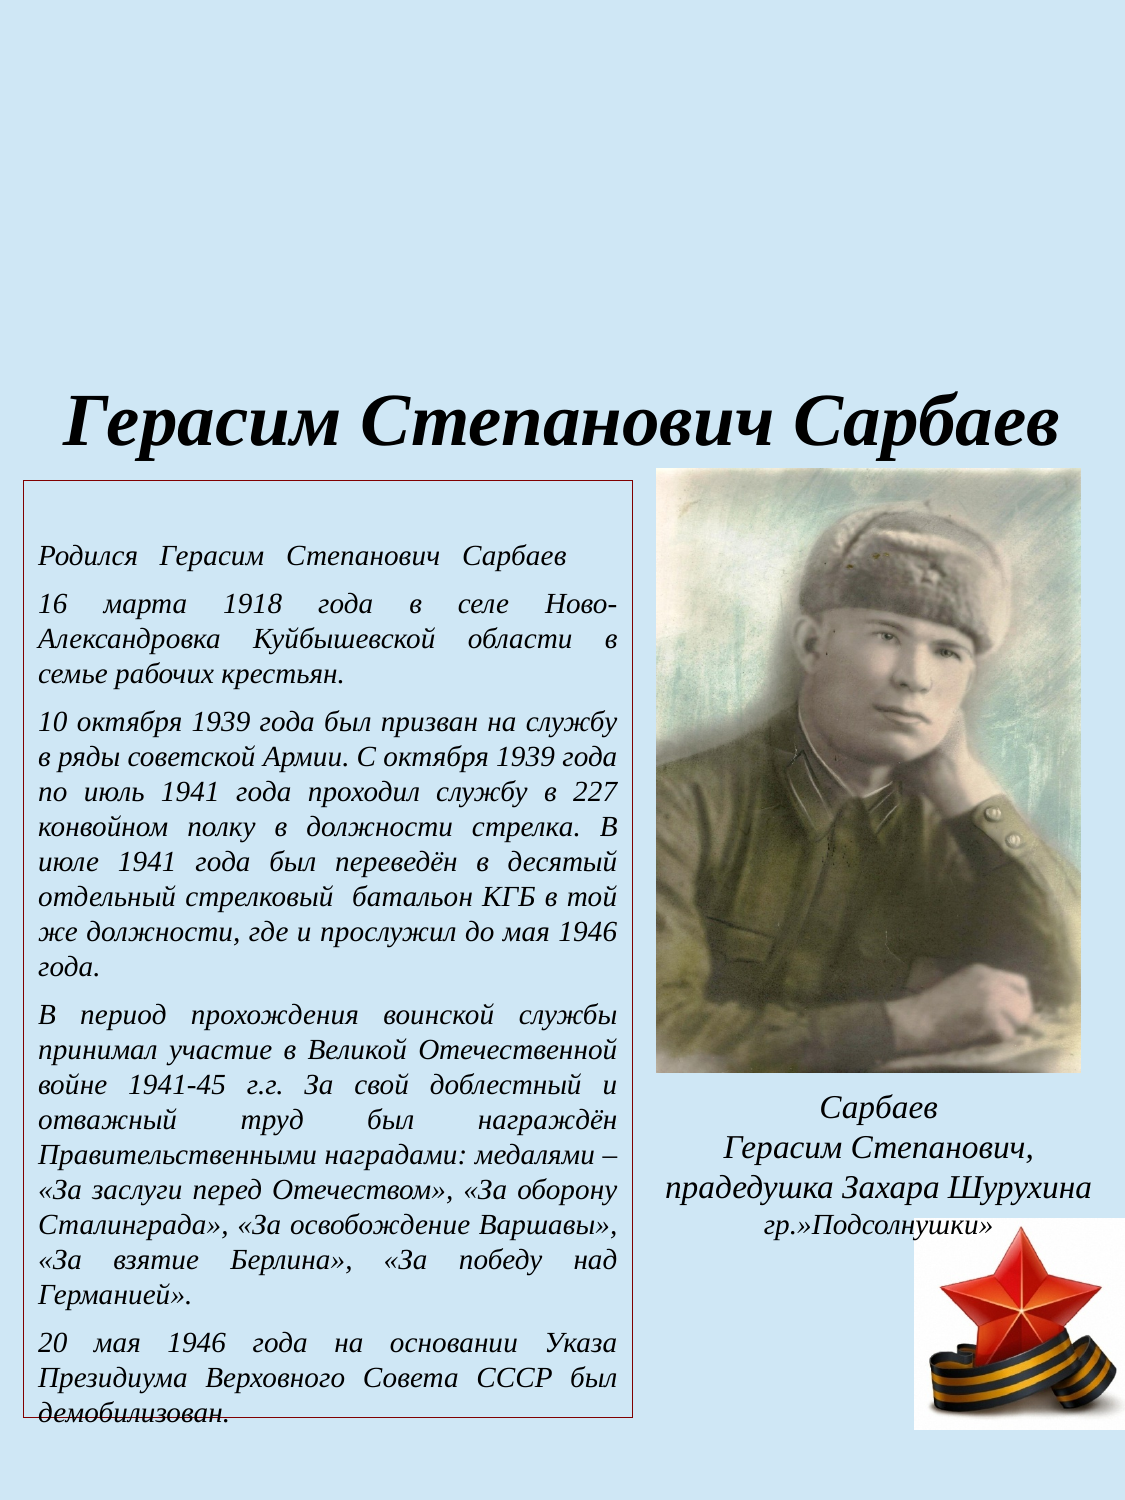

# Герасим Степанович Сарбаев
Родился Герасим Степанович Сарбаев
16 марта 1918 года в селе Ново-Александровка Куйбышевской области в семье рабочих крестьян.
10 октября 1939 года был призван на службу в ряды советской Армии. С октября 1939 года по июль 1941 года проходил службу в 227 конвойном полку в должности стрелка. В июле 1941 года был переведён в десятый отдельный стрелковый батальон КГБ в той же должности, где и прослужил до мая 1946 года.
В период прохождения воинской службы принимал участие в Великой Отечественной войне 1941-45 г.г. За свой доблестный и отважный труд был награждён Правительственными наградами: медалями – «За заслуги перед Отечеством», «За оборону Сталинграда», «За освобождение Варшавы», «За взятие Берлина», «За победу над Германией».
20 мая 1946 года на основании Указа Президиума Верховного Совета СССР был демобилизован.
Сарбаев
Герасим Степанович,
прадедушка Захара Шурухина
гр.»Подсолнушки»